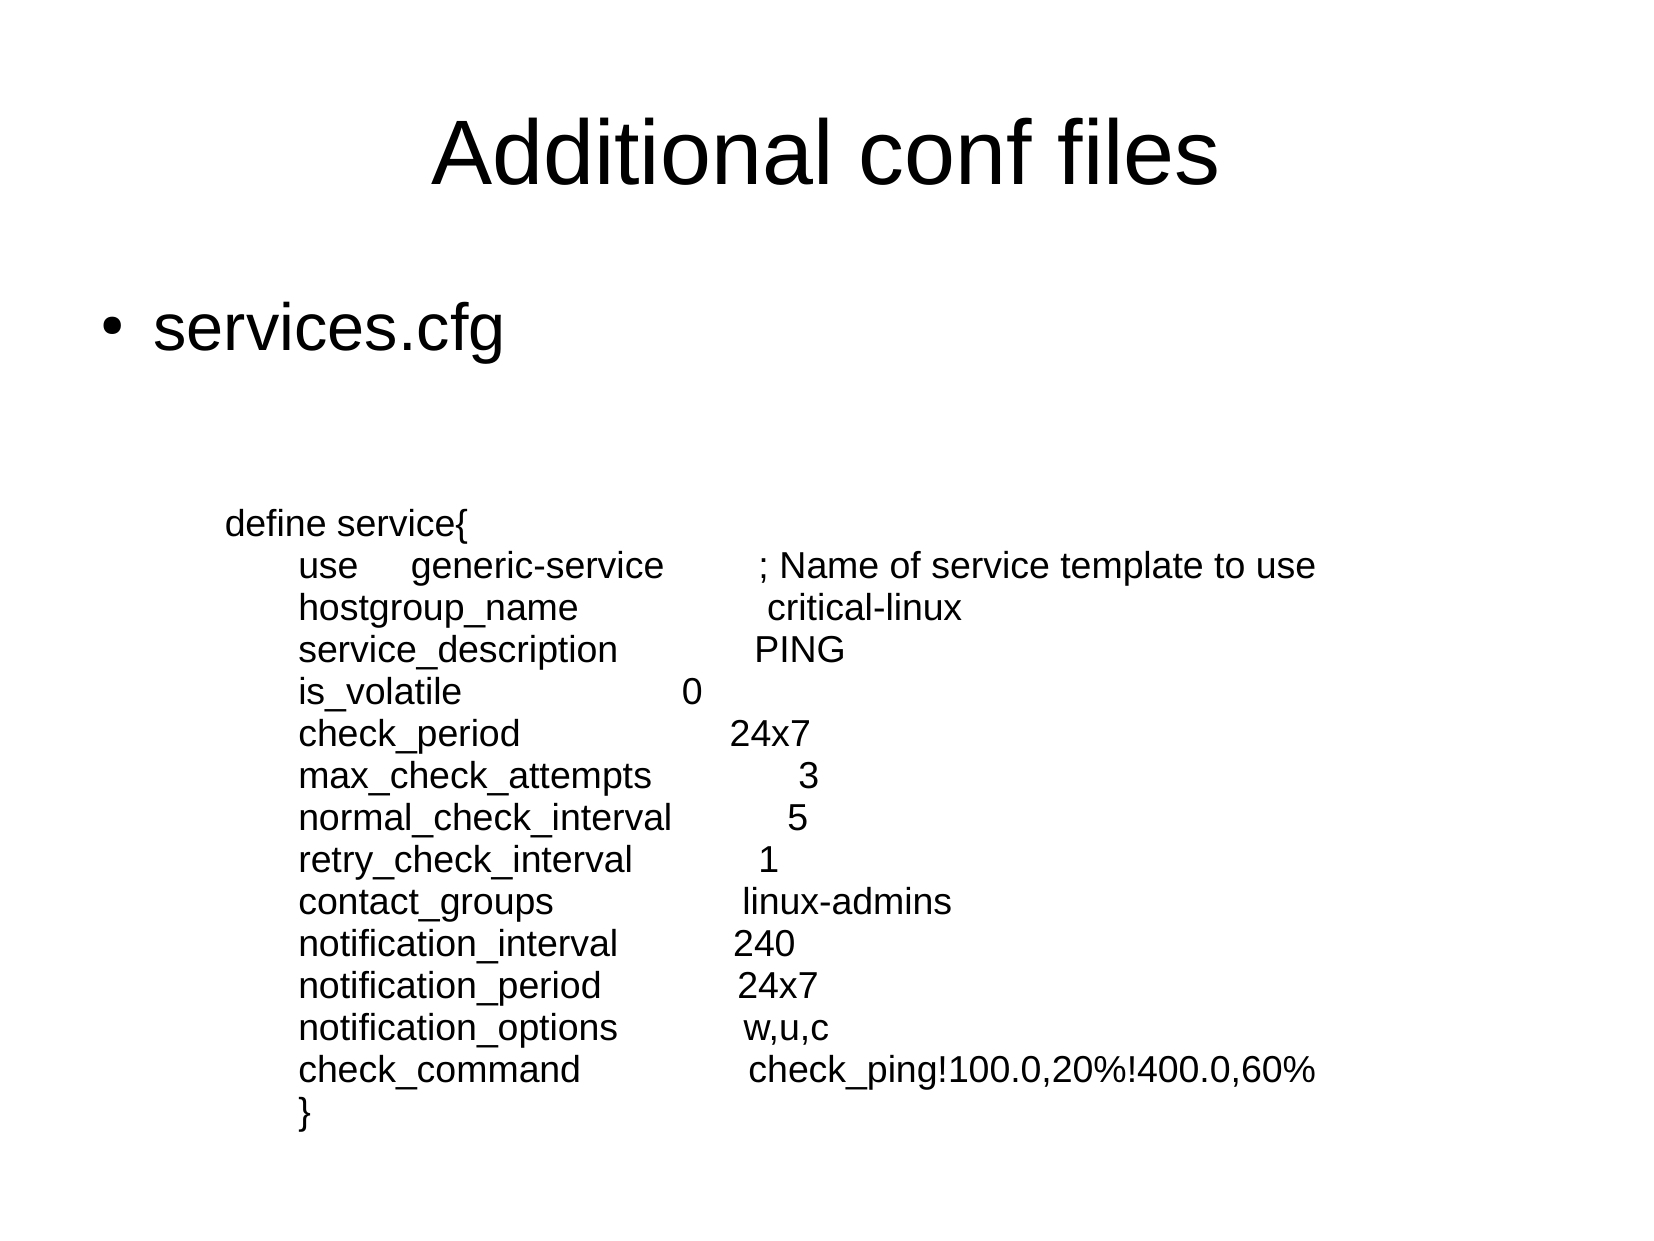

# Additional conf files
services.cfg
define service{
 use generic-service ; Name of service template to use
 hostgroup_name critical-linux
 service_description PING
 is_volatile 0
 check_period 24x7
 max_check_attempts 3
 normal_check_interval 5
 retry_check_interval 1
 contact_groups linux-admins
 notification_interval 240
 notification_period 24x7
 notification_options w,u,c
 check_command check_ping!100.0,20%!400.0,60%
 }